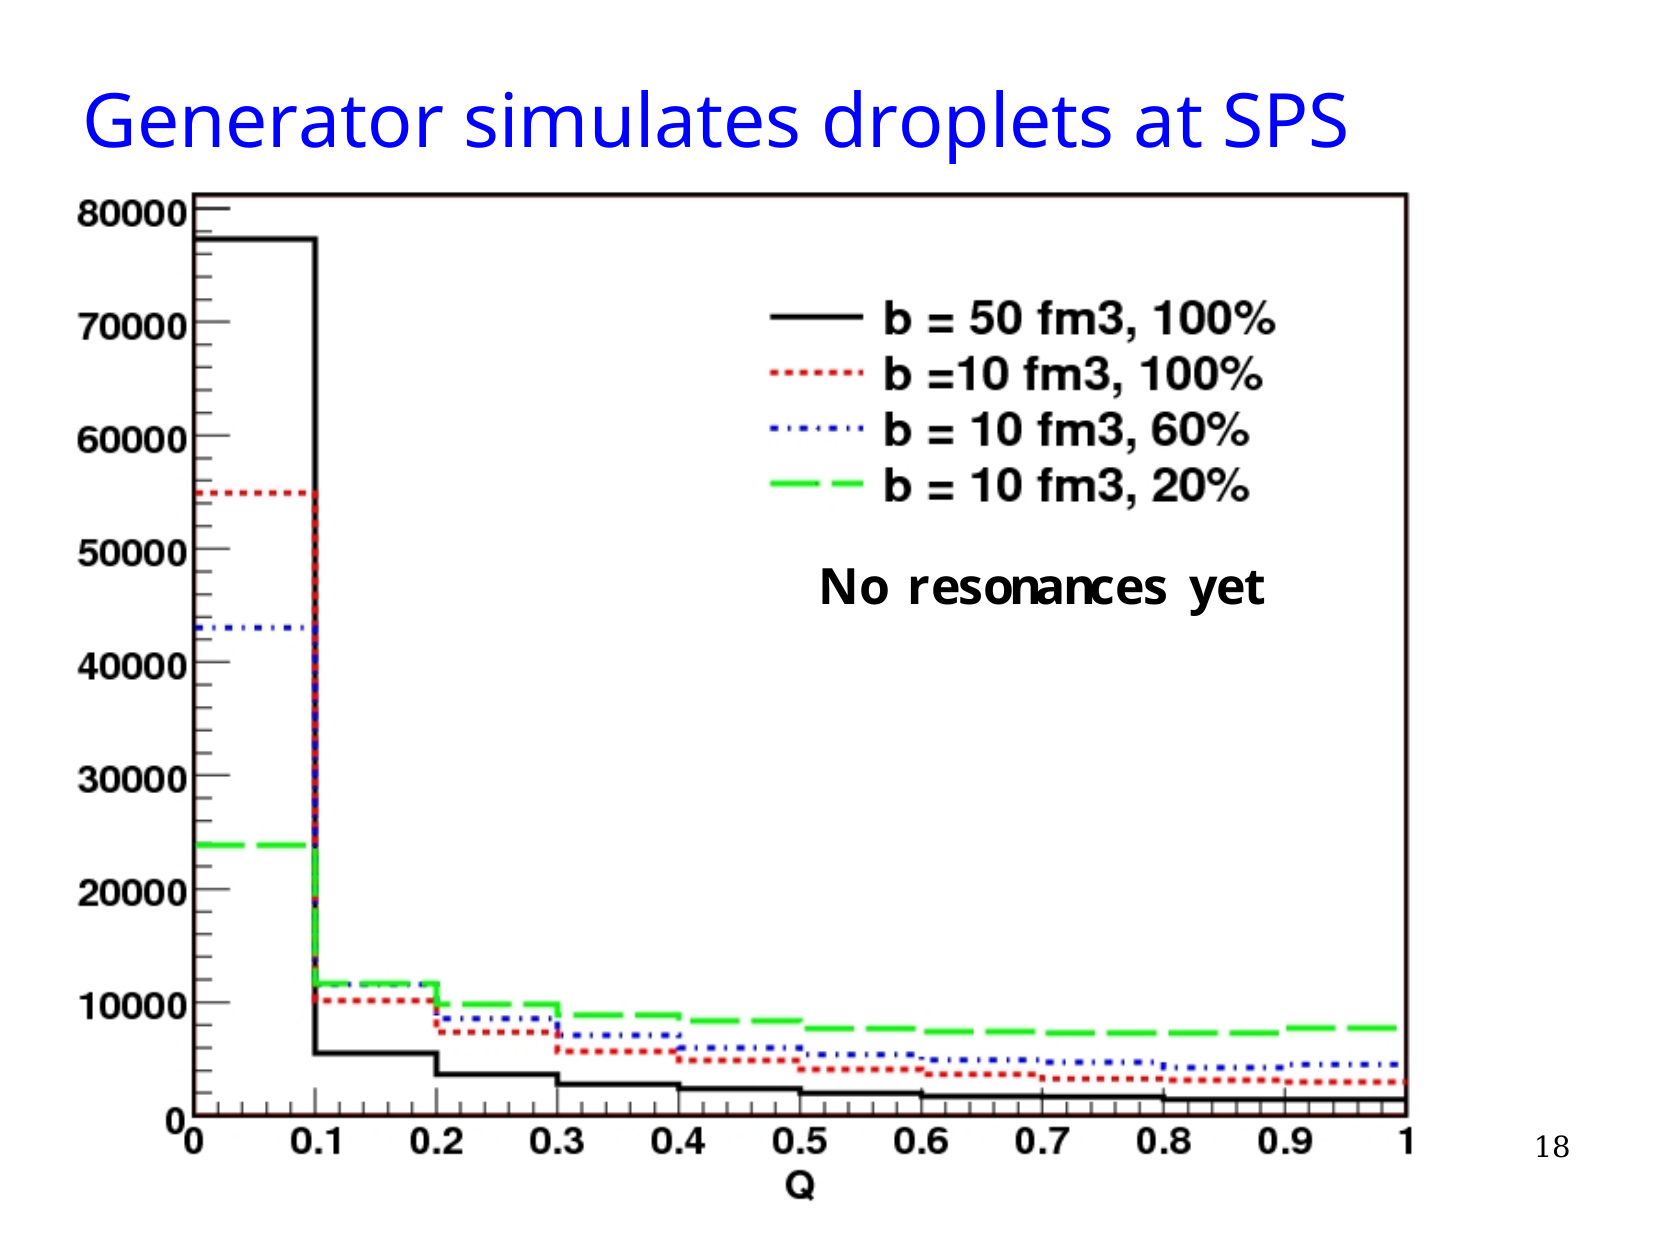

# Generator simulates droplets at SPS
18